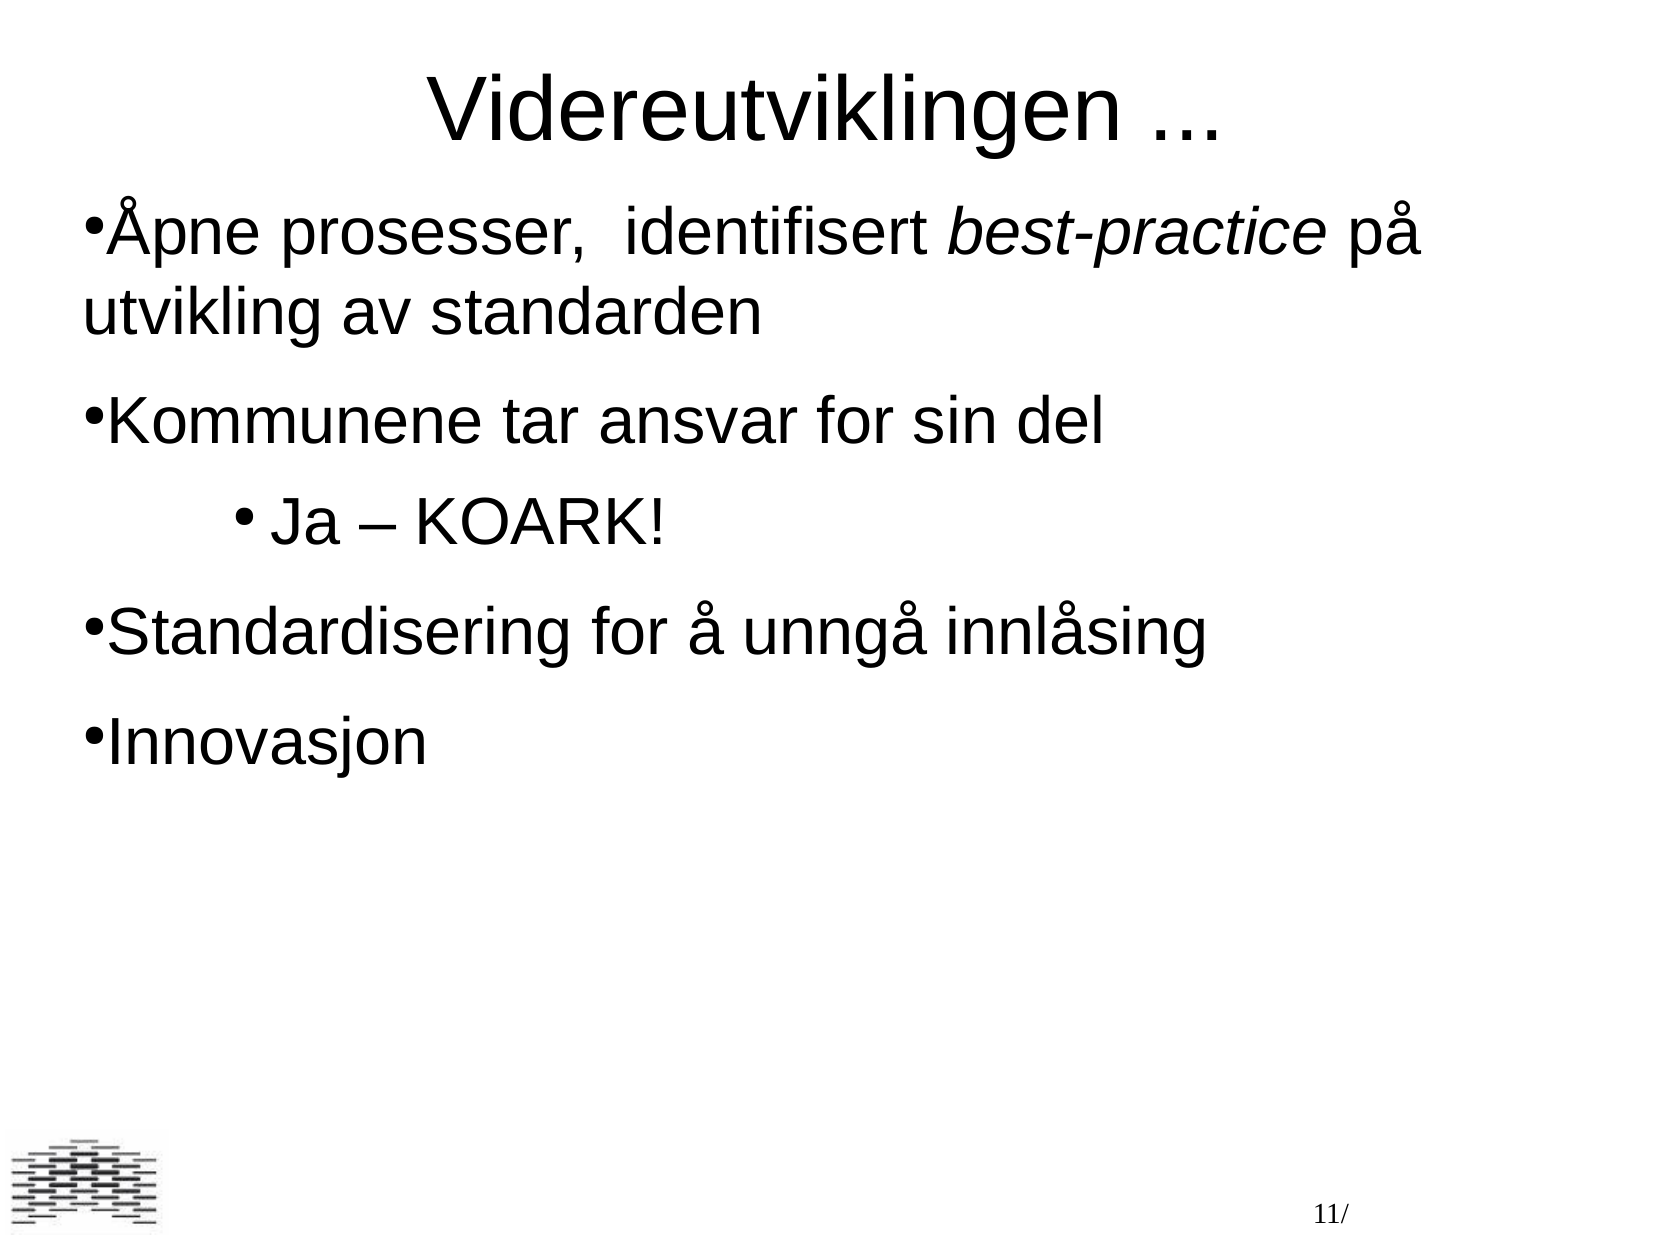

# Videreutviklingen ...
Åpne prosesser, identifisert best-practice på utvikling av standarden
Kommunene tar ansvar for sin del
Ja – KOARK!
Standardisering for å unngå innlåsing
Innovasjon